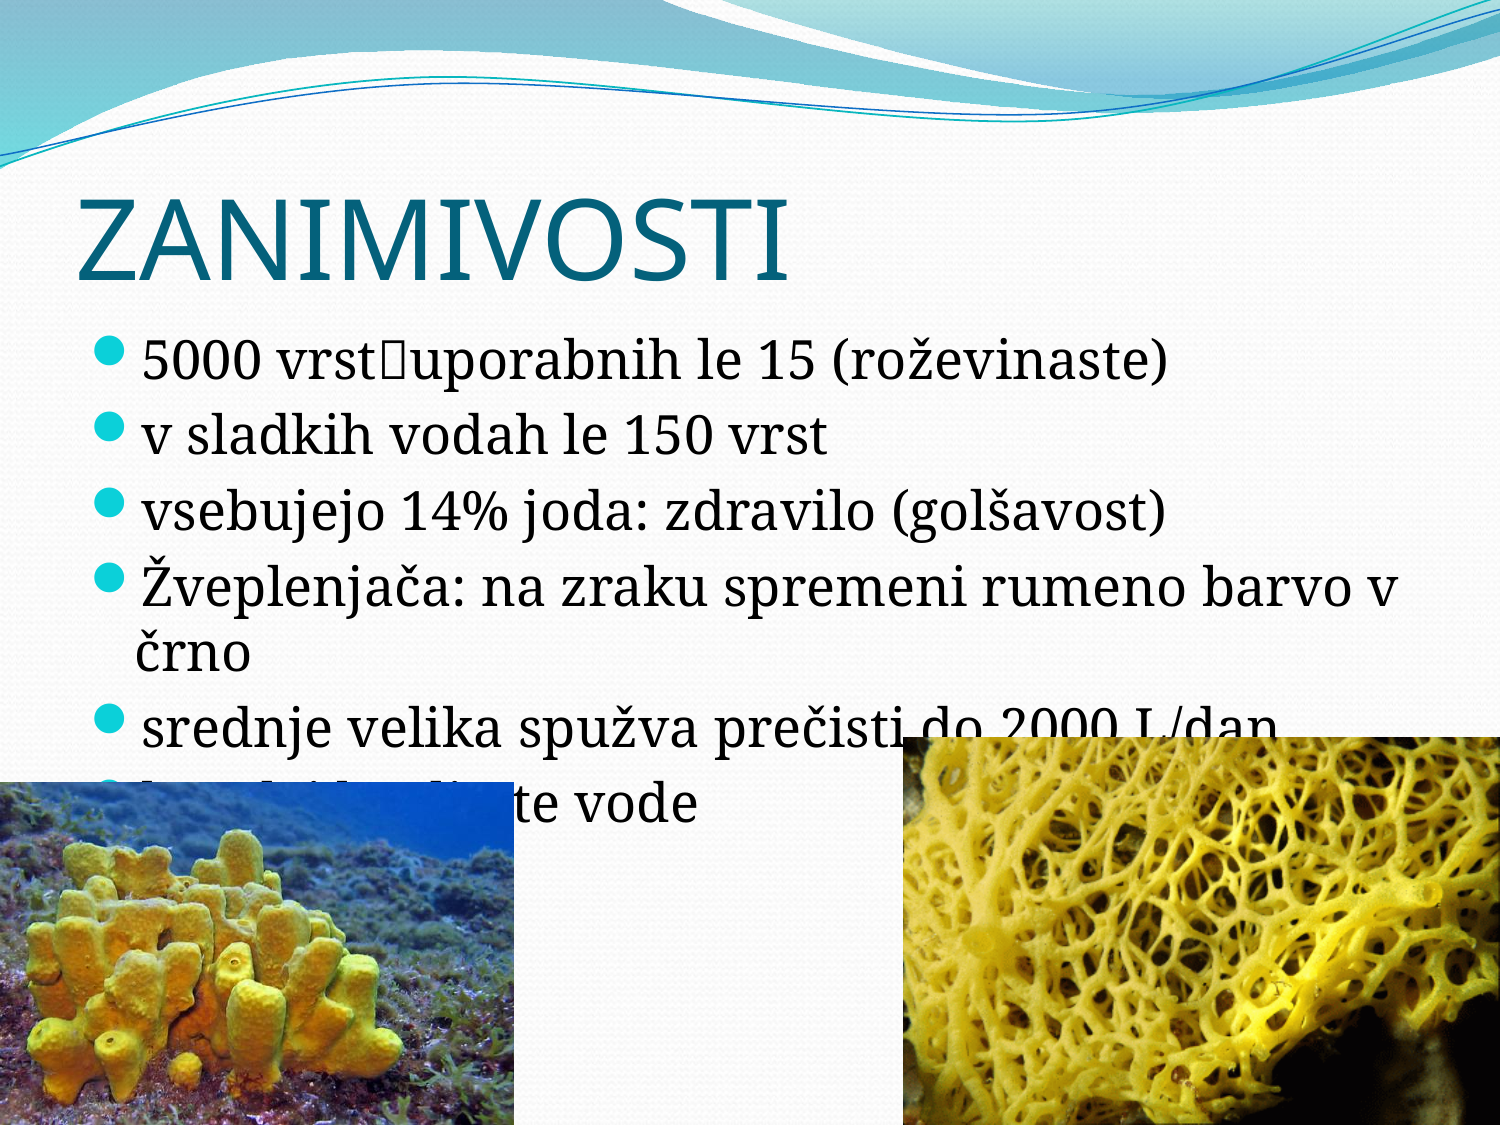

# ZANIMIVOSTI
5000 vrstuporabnih le 15 (roževinaste)
v sladkih vodah le 150 vrst
vsebujejo 14% joda: zdravilo (golšavost)
Žveplenjača: na zraku spremeni rumeno barvo v črno
srednje velika spužva prečisti do 2000 L/dan
kazalci kvalitete vode